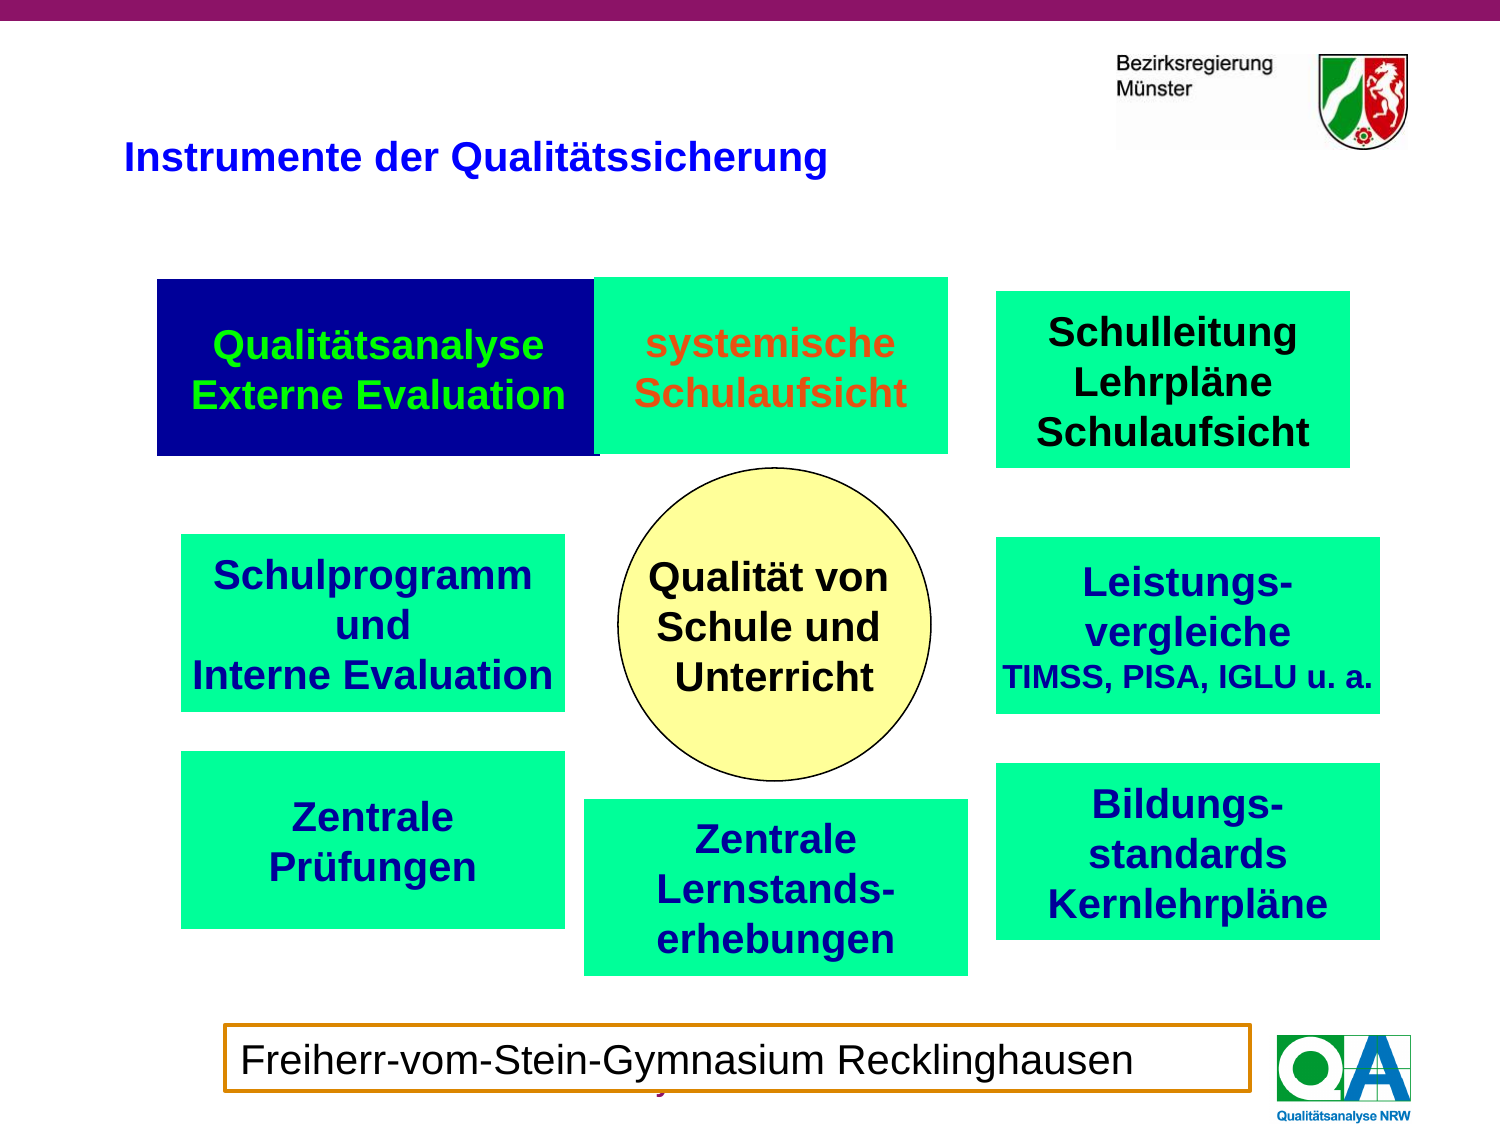

# Instrumente der Qualitätssicherung
systemische
Schulaufsicht
Qualitätsanalyse
Externe Evaluation
Schulleitung
Lehrpläne
Schulaufsicht
Qualität von
Schule und
Unterricht
Schulprogramm
und
Interne Evaluation
Leistungs-
vergleiche
TIMSS, PISA, IGLU u. a.
Zentrale
Prüfungen
Bildungs-
standards
Kernlehrpläne
Zentrale
Lernstands-
erhebungen
Freiherr-vom-Stein-Gymnasium Recklinghausen